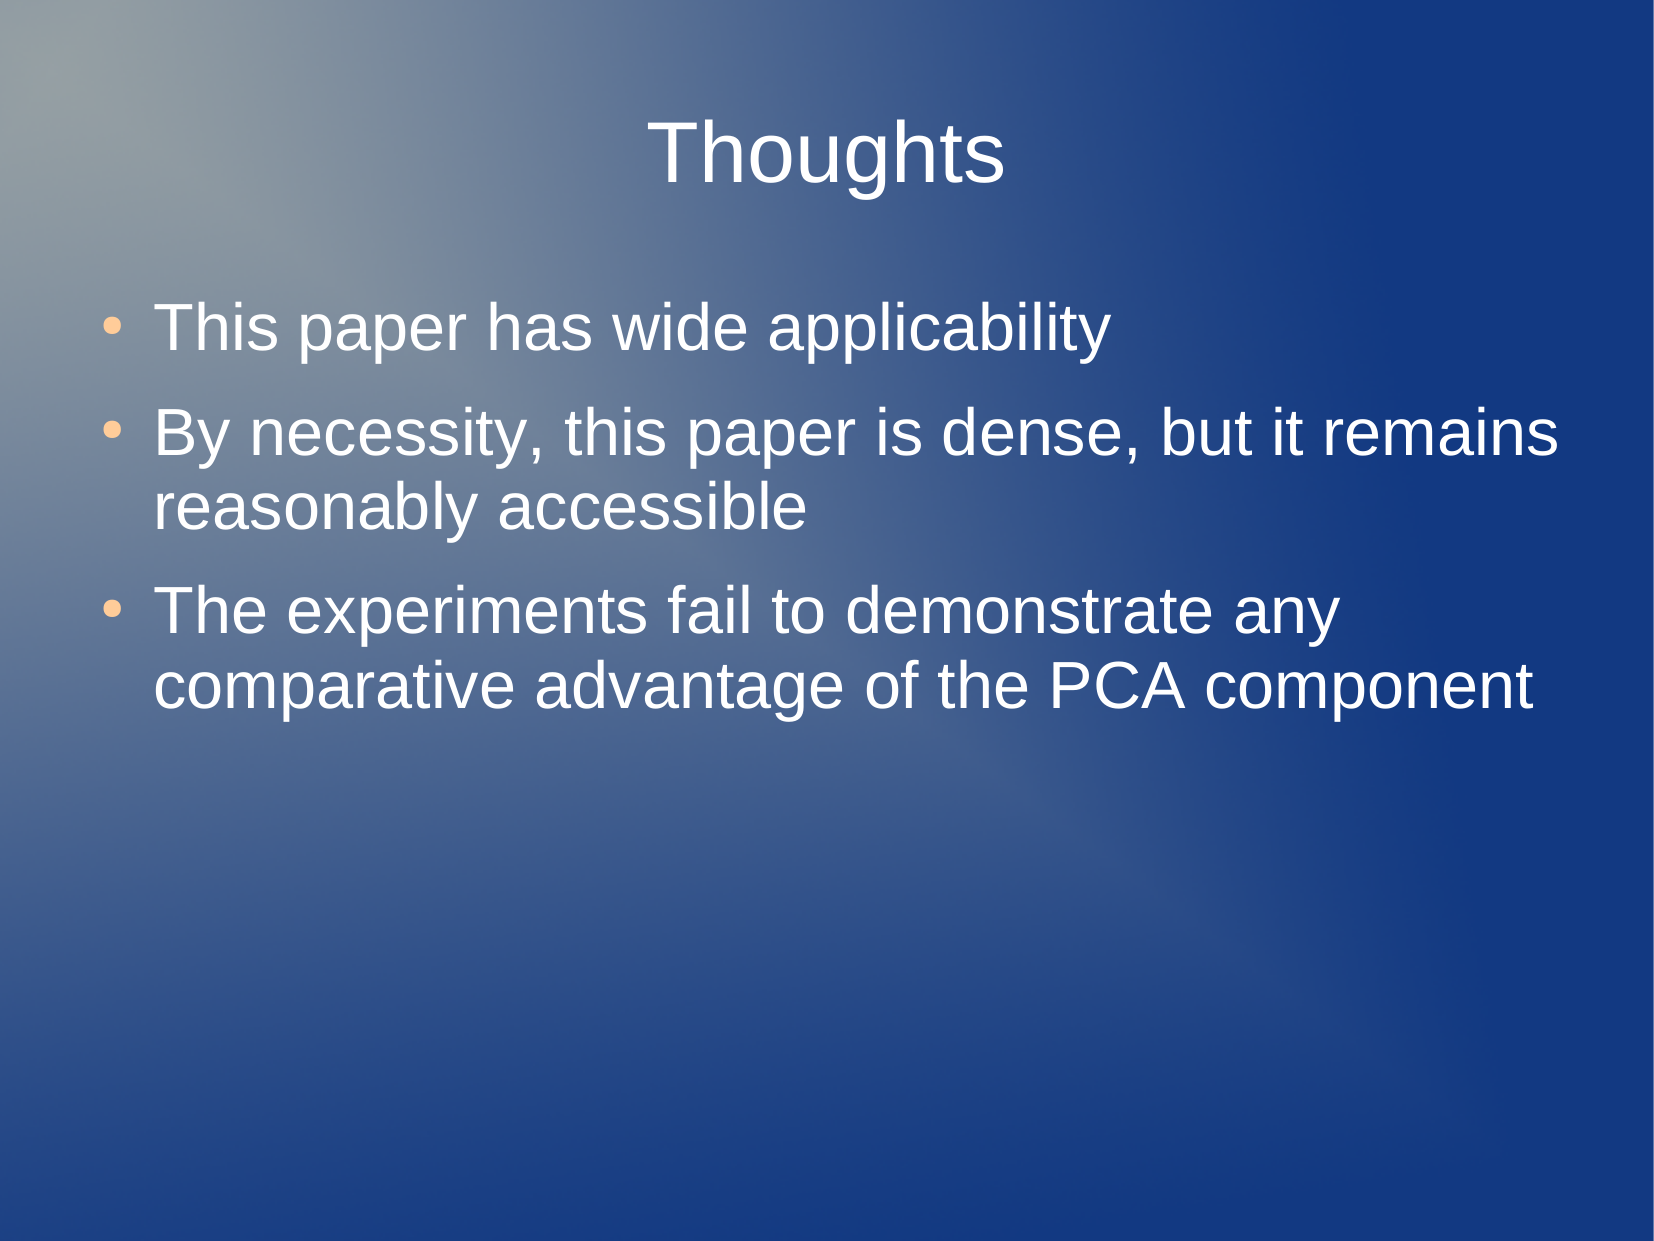

# Thoughts
This paper has wide applicability
By necessity, this paper is dense, but it remains reasonably accessible
The experiments fail to demonstrate any comparative advantage of the PCA component